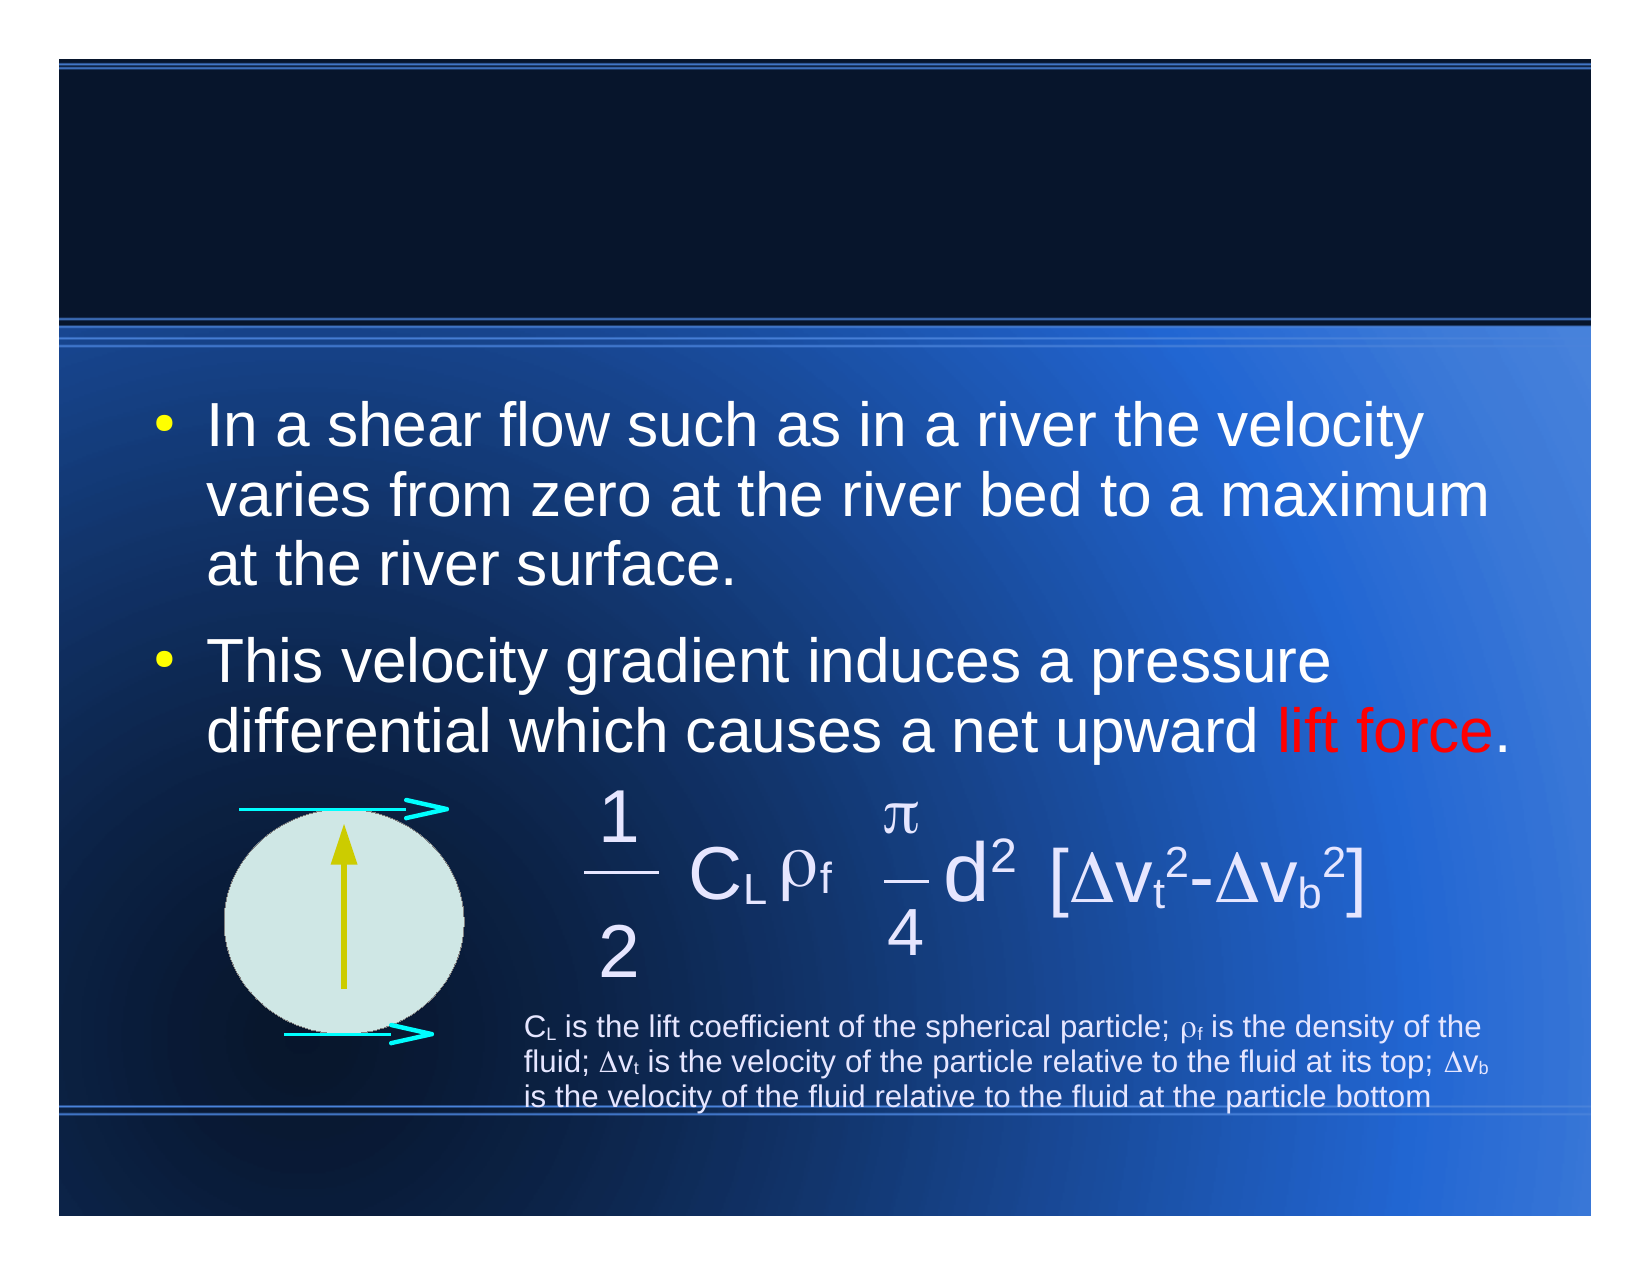

#
In a shear flow such as in a river the velocity varies from zero at the river bed to a maximum at the river surface.
This velocity gradient induces a pressure differential which causes a net upward lift force.
1
π
ρf
d2
CL
[Δvt2-Δvb2]
4
2
CL is the lift coefficient of the spherical particle; ρf is the density of the fluid; Δvt is the velocity of the particle relative to the fluid at its top; Δvb is the velocity of the fluid relative to the fluid at the particle bottom